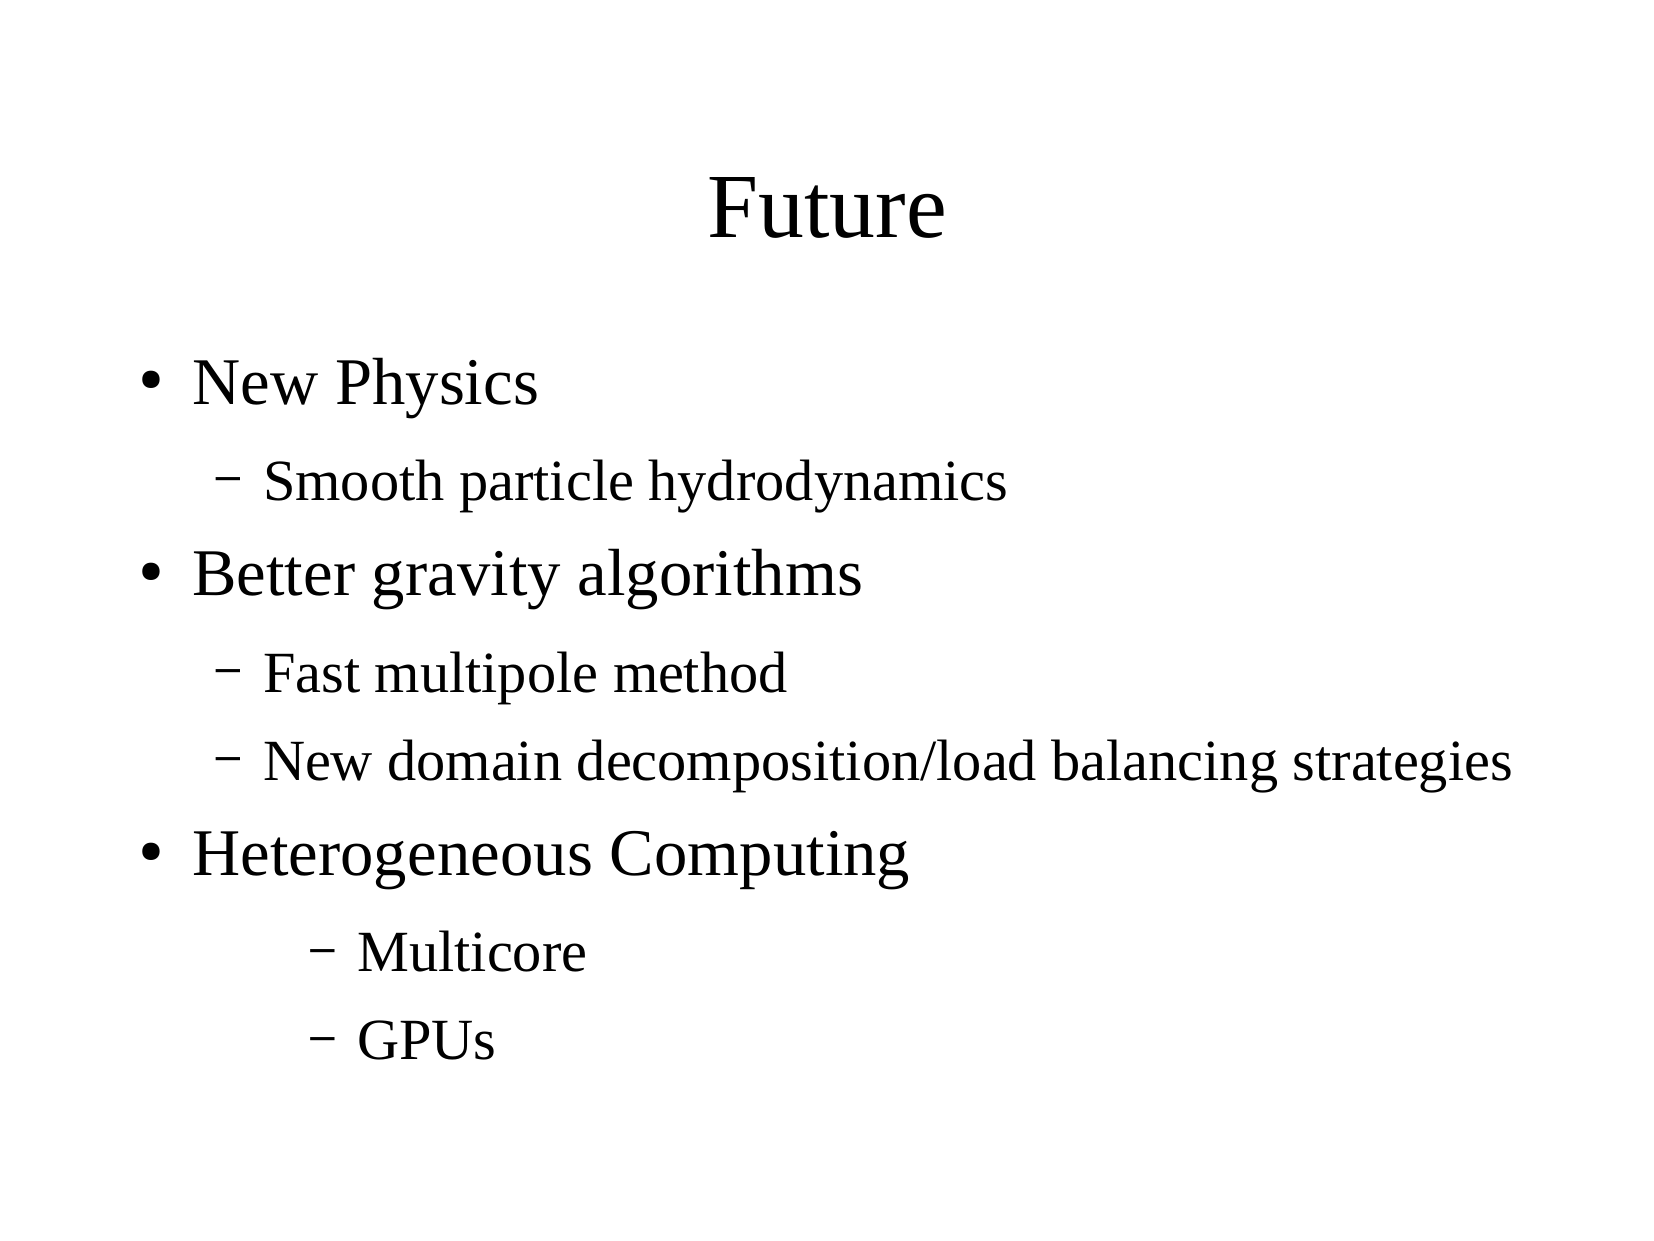

# Future
New Physics
Smooth particle hydrodynamics
Better gravity algorithms
Fast multipole method
New domain decomposition/load balancing strategies
Heterogeneous Computing
Multicore
GPUs